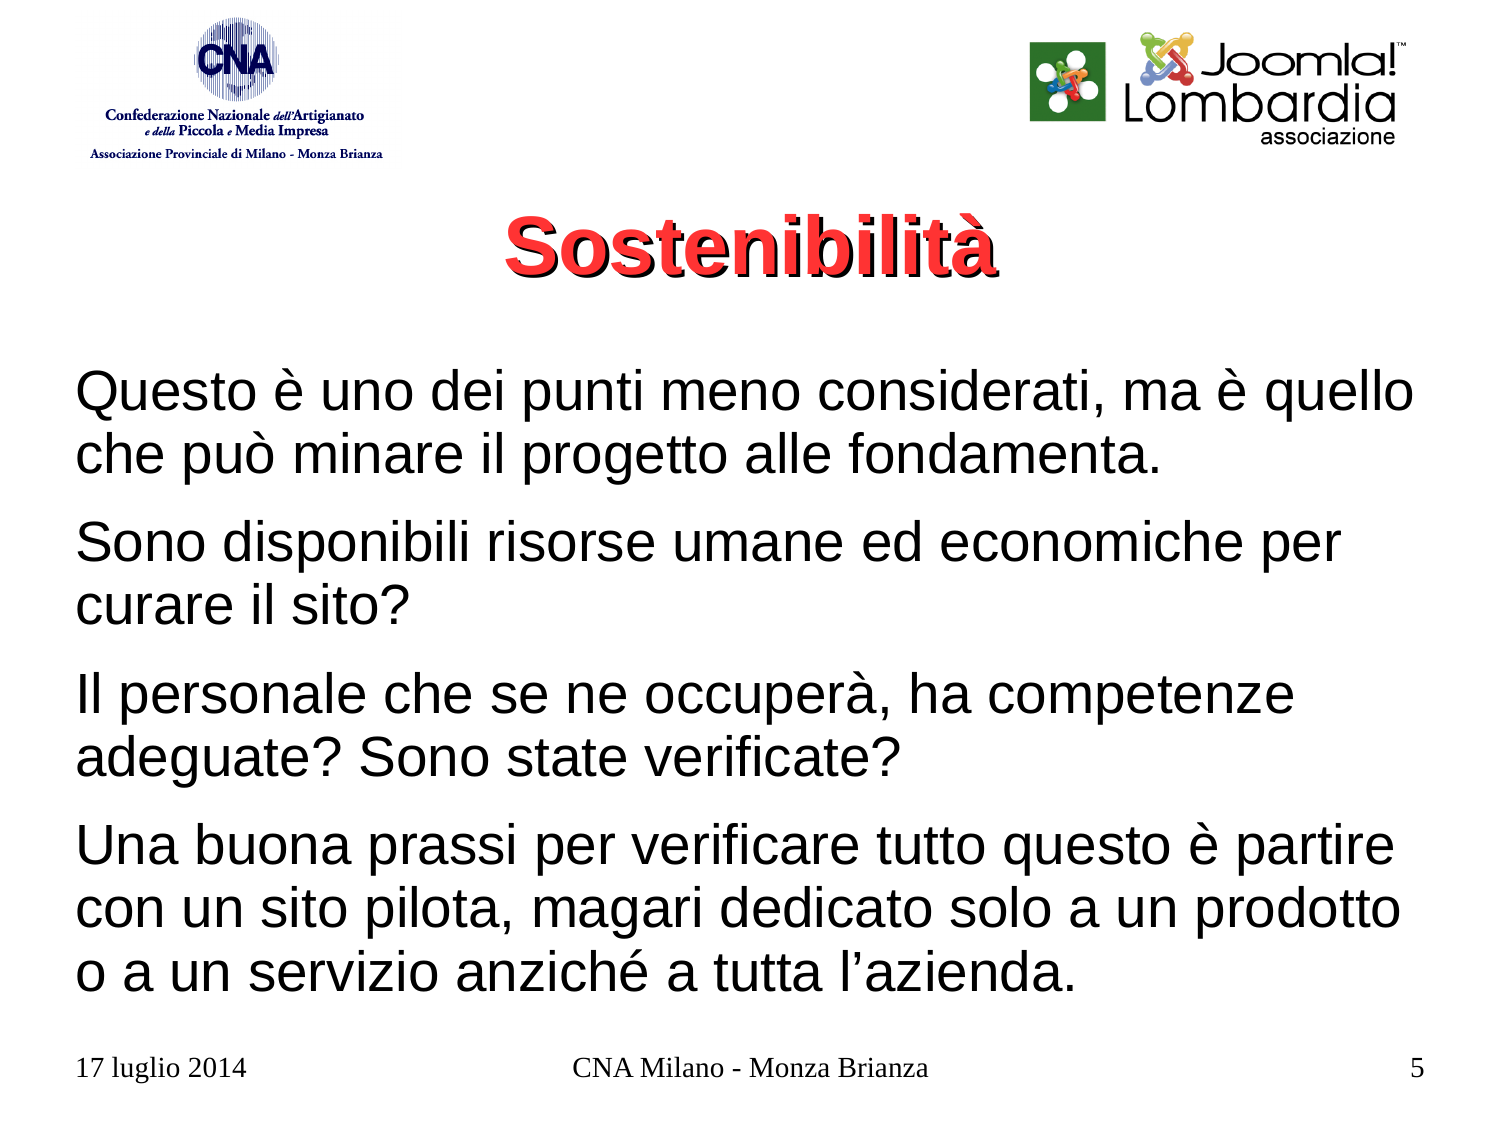

# Sostenibilità
Questo è uno dei punti meno considerati, ma è quello che può minare il progetto alle fondamenta.
Sono disponibili risorse umane ed economiche per curare il sito?
Il personale che se ne occuperà, ha competenze adeguate? Sono state verificate?
Una buona prassi per verificare tutto questo è partire con un sito pilota, magari dedicato solo a un prodotto o a un servizio anziché a tutta l’azienda.
17 luglio 2014
CNA Milano - Monza Brianza
5